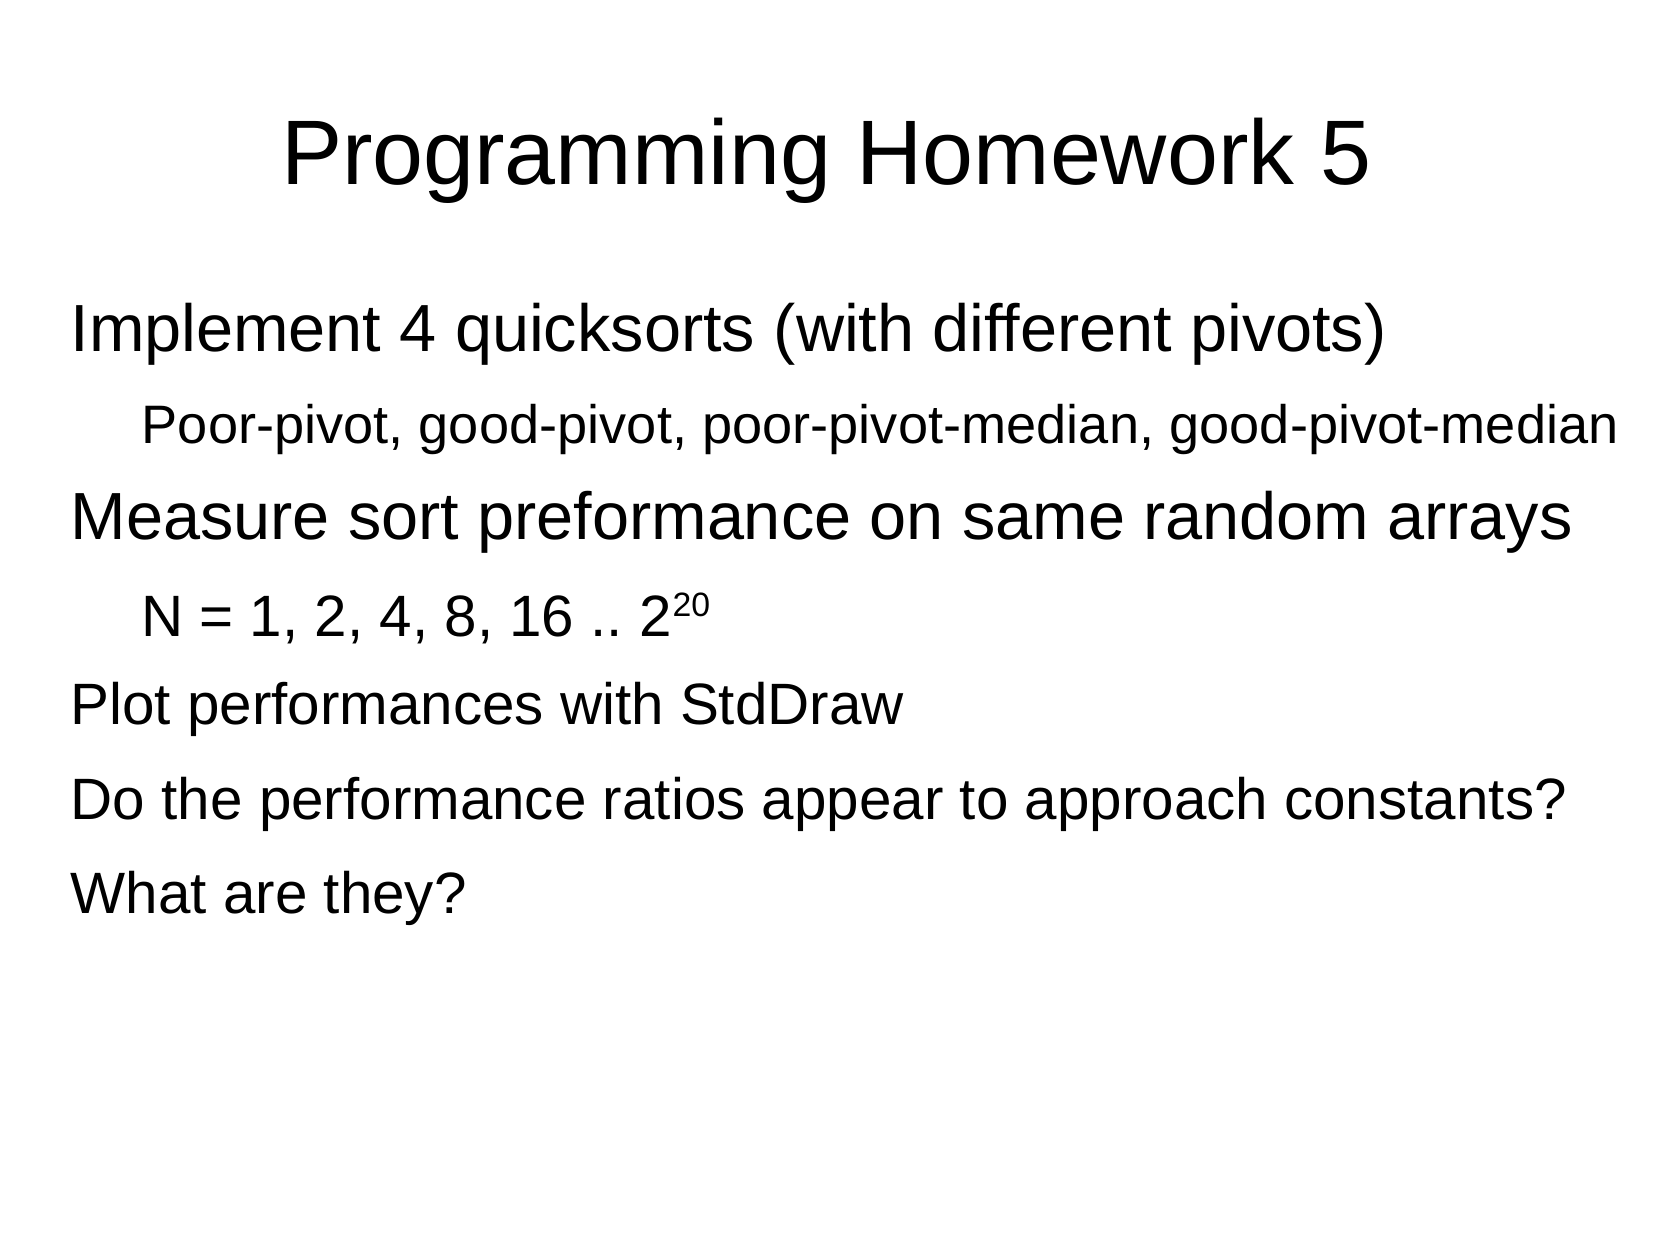

# Programming Homework 5
Implement 4 quicksorts (with different pivots)
Poor-pivot, good-pivot, poor-pivot-median, good-pivot-median
Measure sort preformance on same random arrays
N = 1, 2, 4, 8, 16 .. 220
Plot performances with StdDraw
Do the performance ratios appear to approach constants?
What are they?